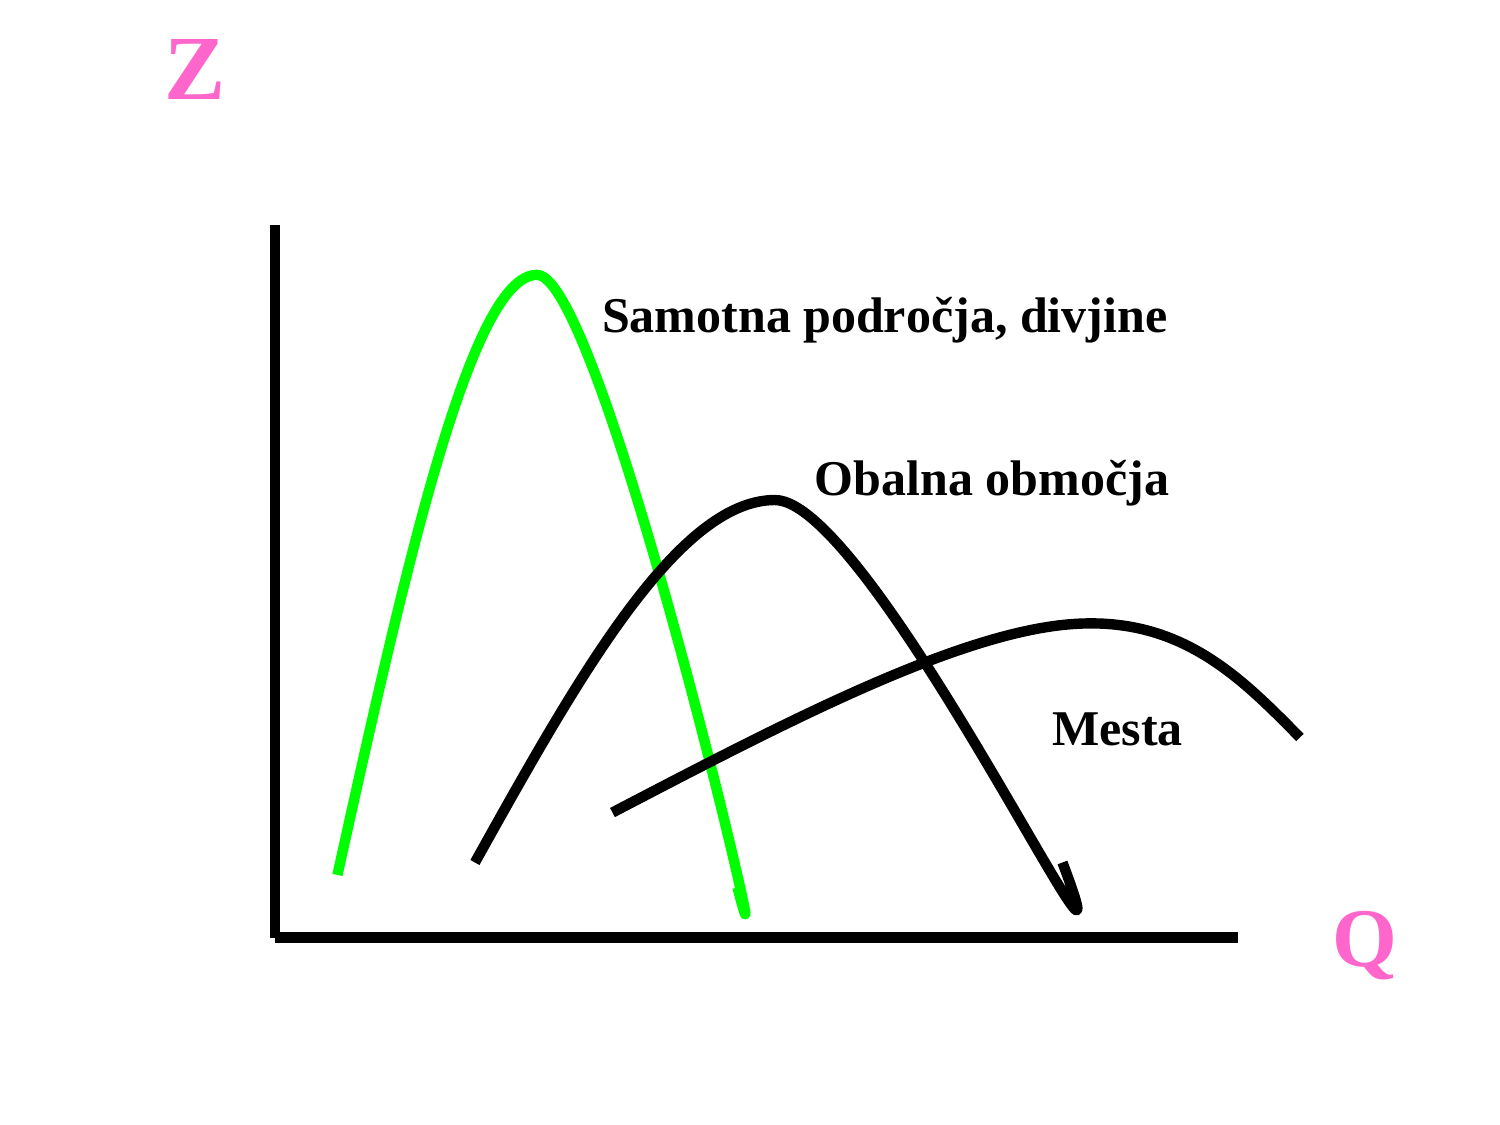

Z
Samotna področja, divjine
Obalna območja
Mesta
 Q